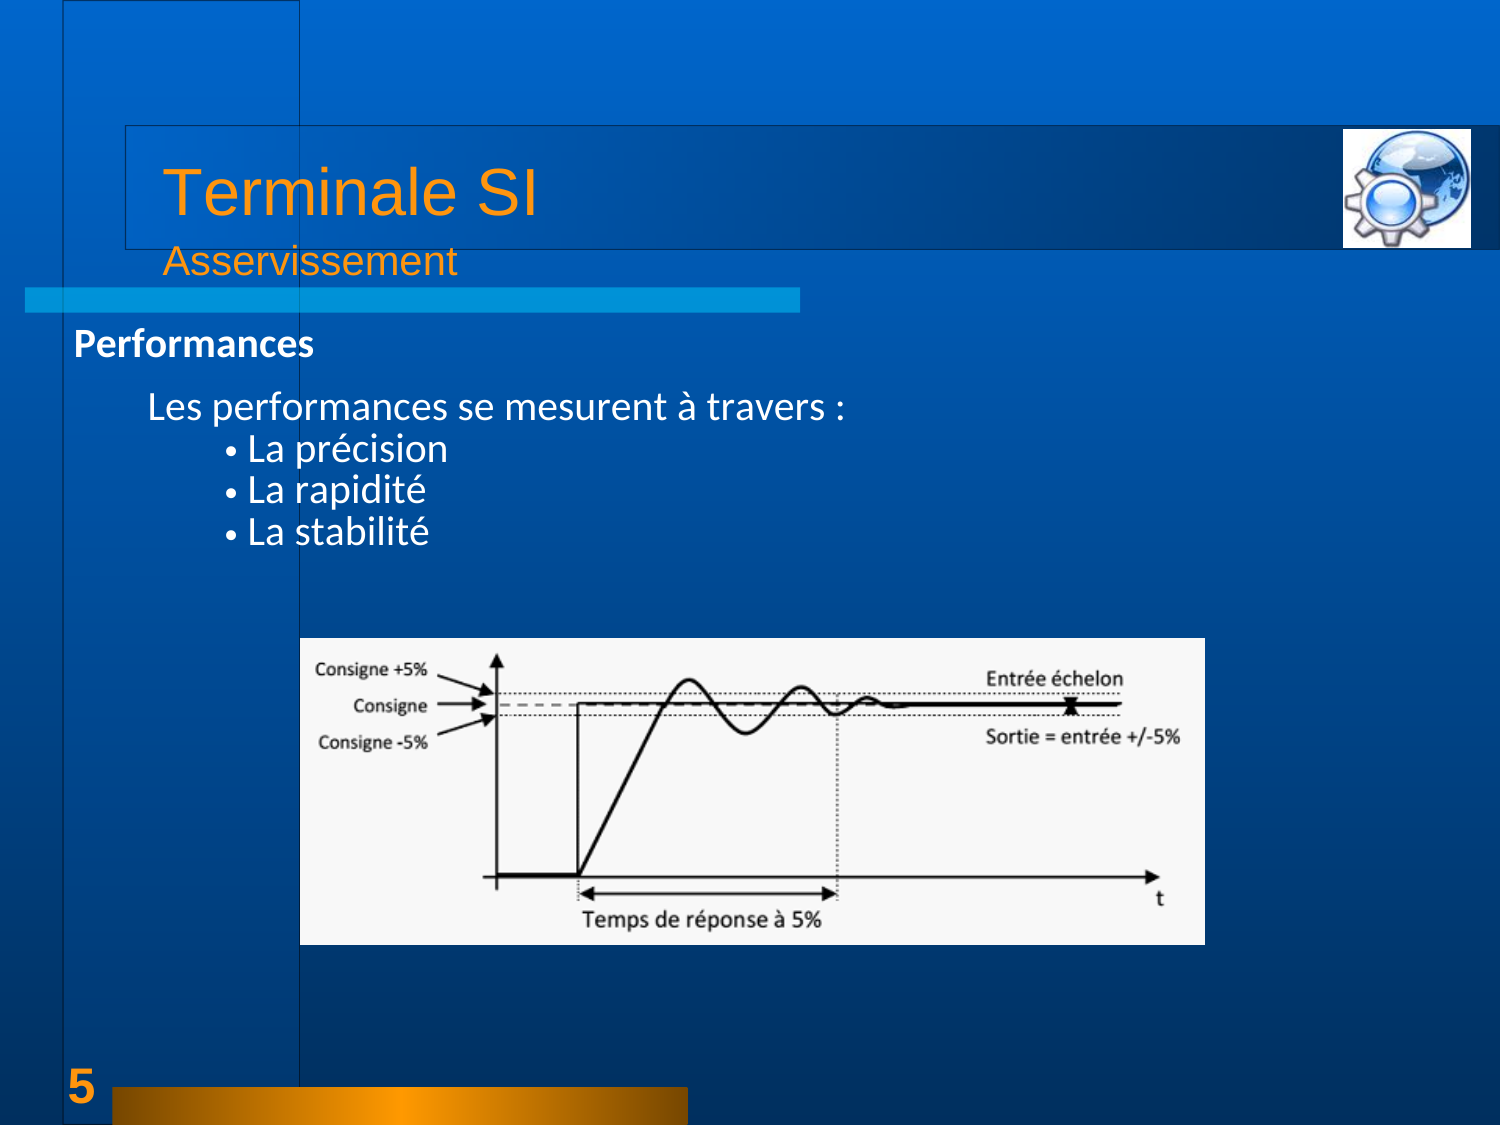

Performances
	Les performances se mesurent à travers :
 La précision
 La rapidité
 La stabilité
 Erreur statique
 Temps de réponse